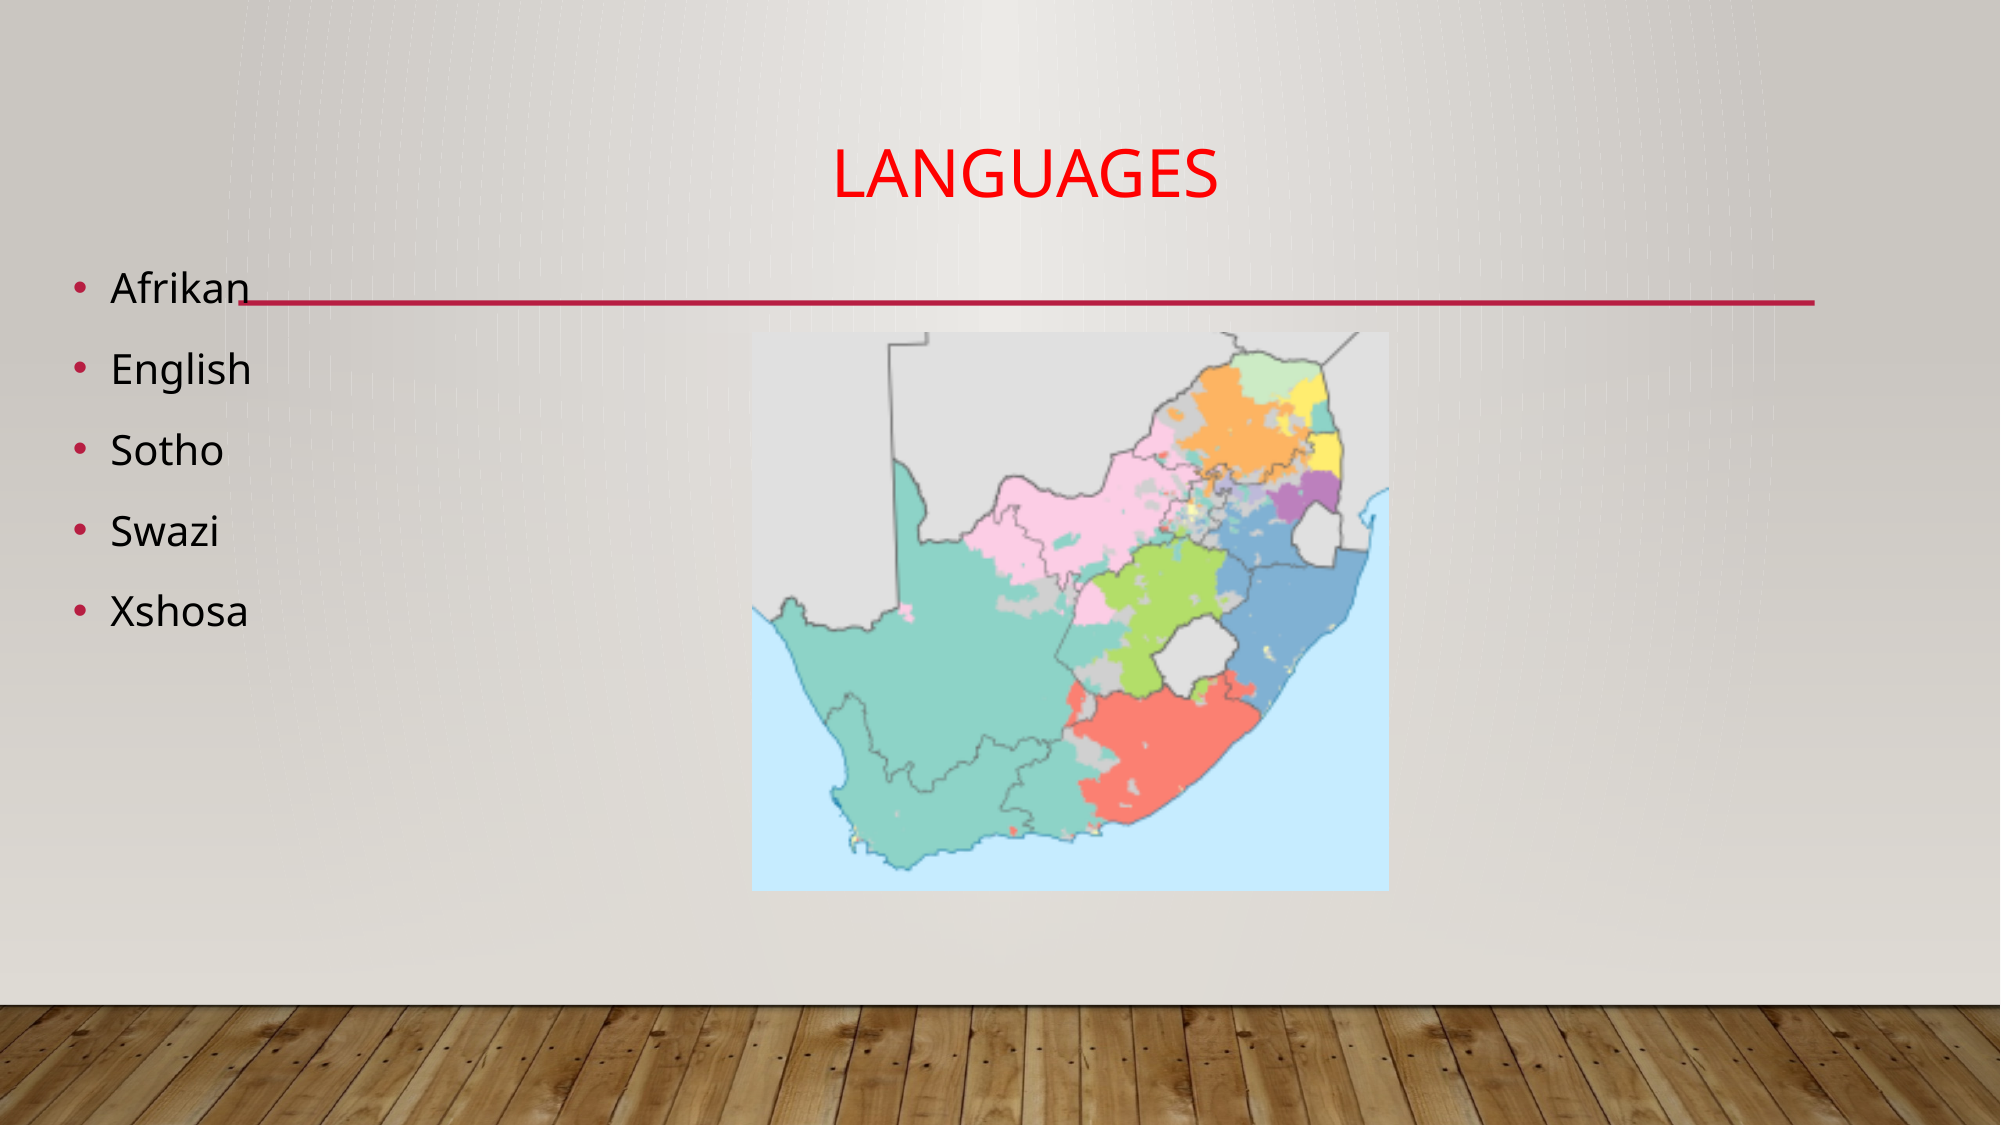

# LANGUAGES
Afrikan
English
Sotho
Swazi
Xshosa